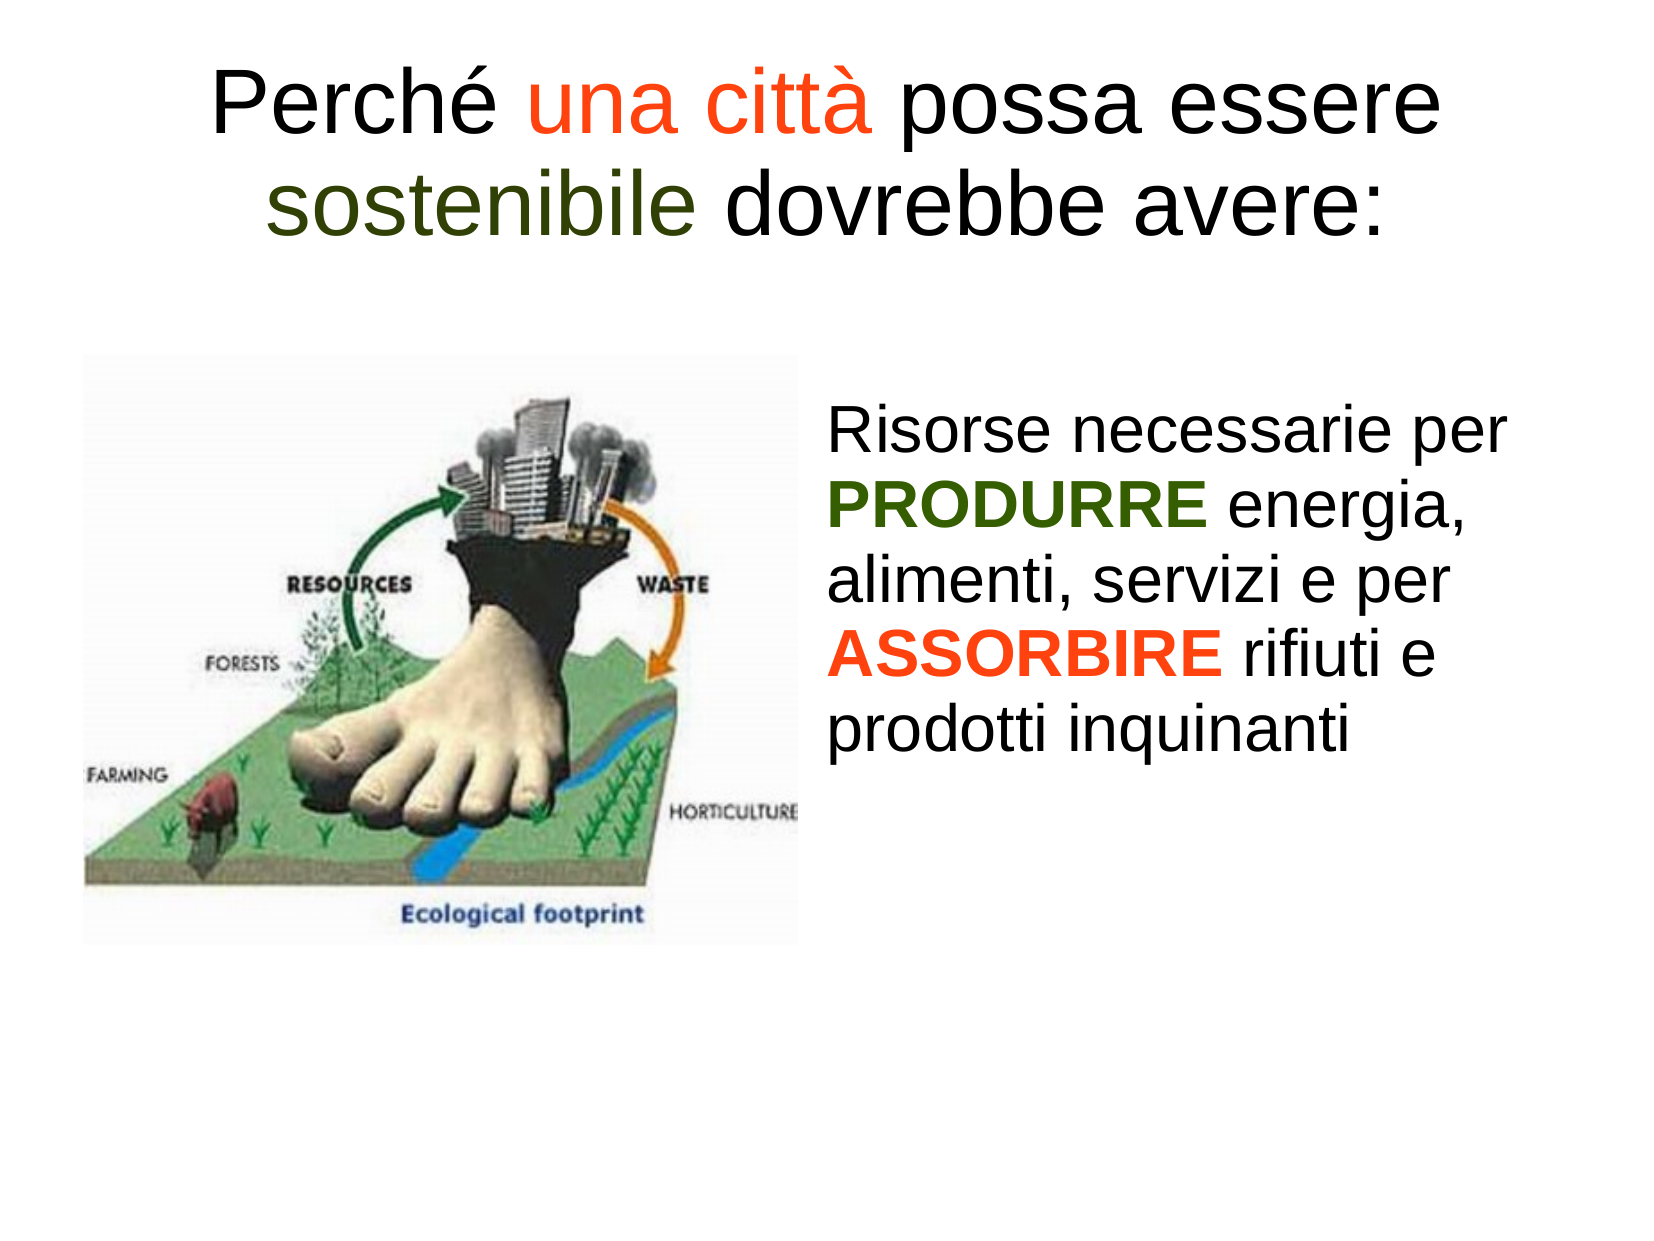

# Perché una città possa essere sostenibile dovrebbe avere:
Risorse necessarie per PRODURRE energia, alimenti, servizi e per ASSORBIRE rifiuti e prodotti inquinanti